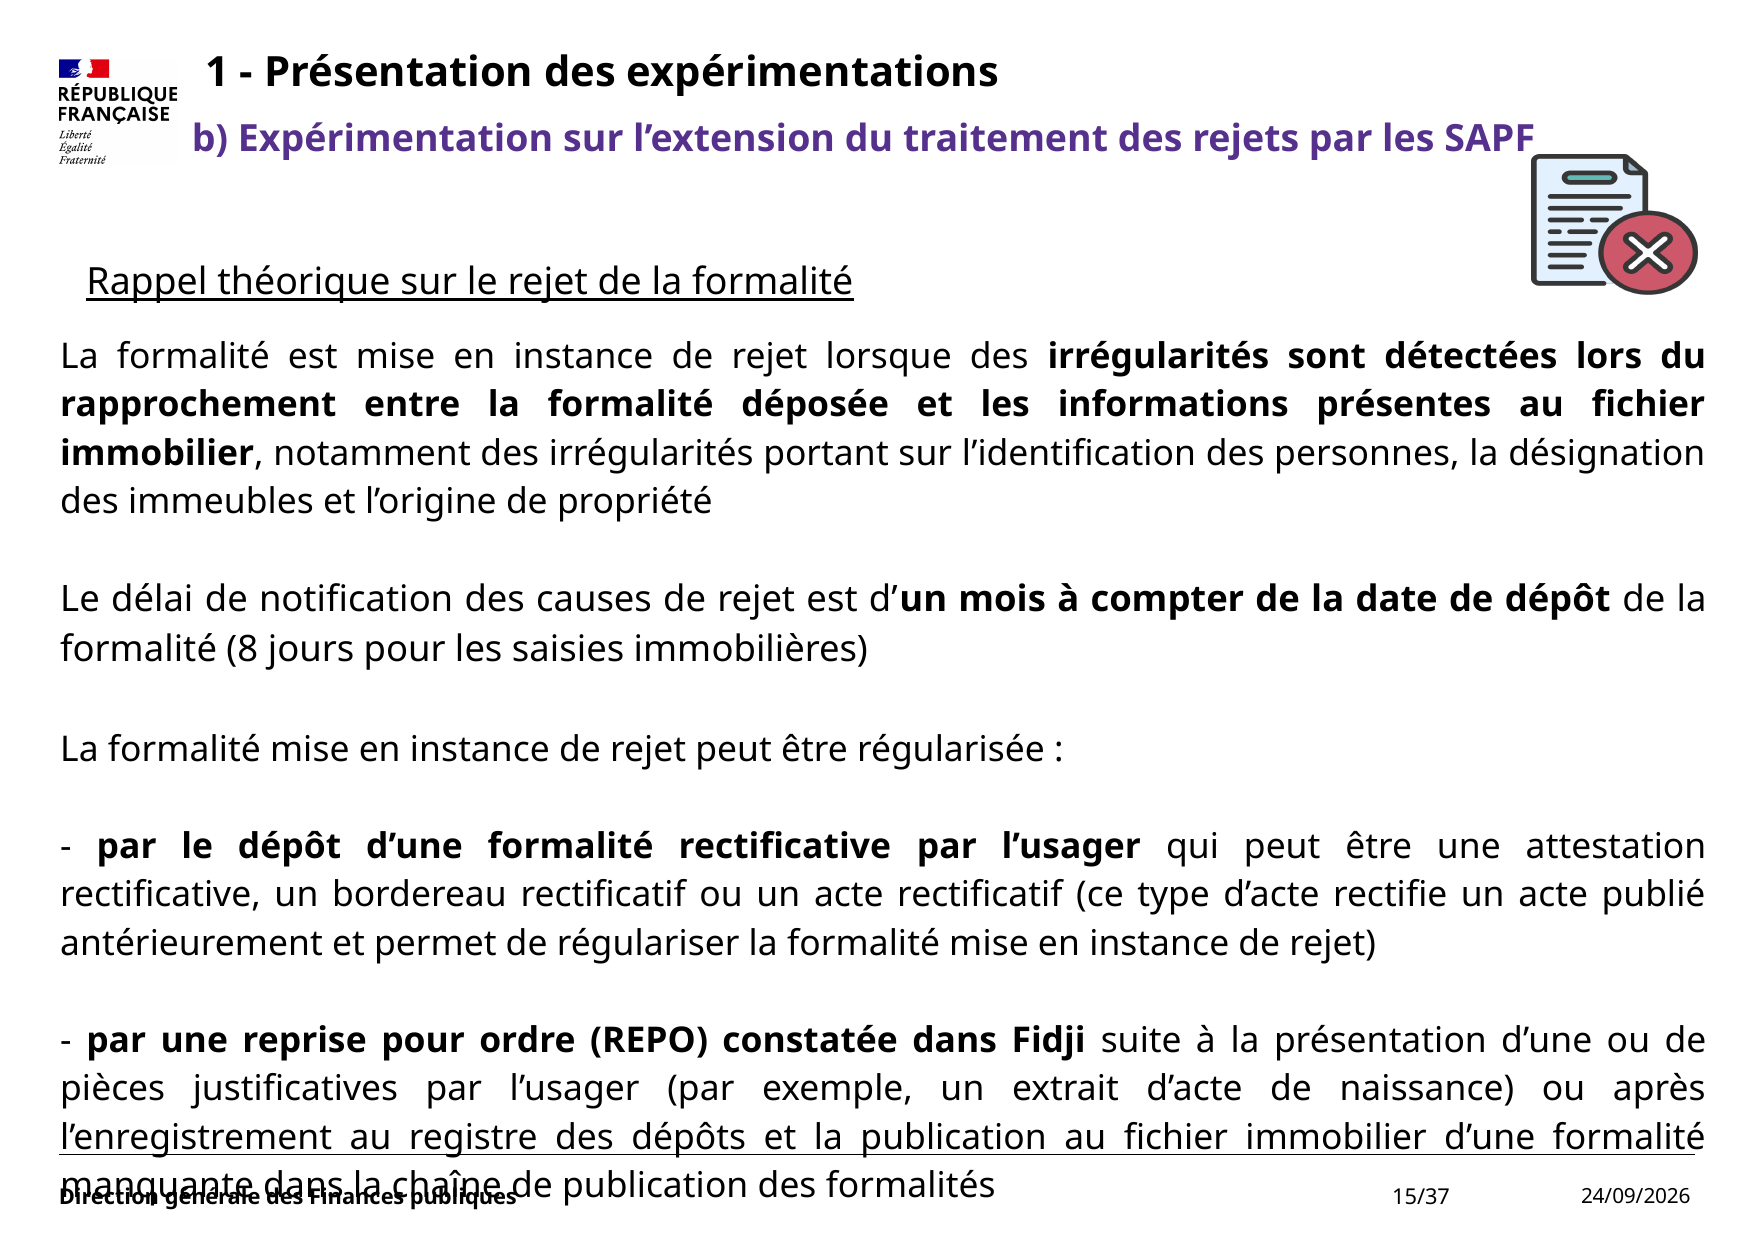

1 - Présentation des expérimentations
b) Expérimentation sur l’extension du traitement des rejets par les SAPF
 Rappel théorique sur le rejet de la formalité
La formalité est mise en instance de rejet lorsque des irrégularités sont détectées lors du rapprochement entre la formalité déposée et les informations présentes au fichier immobilier, notamment des irrégularités portant sur l’identification des personnes, la désignation des immeubles et l’origine de propriété
Le délai de notification des causes de rejet est d’un mois à compter de la date de dépôt de la formalité (8 jours pour les saisies immobilières)
La formalité mise en instance de rejet peut être régularisée :
- par le dépôt d’une formalité rectificative par l’usager qui peut être une attestation rectificative, un bordereau rectificatif ou un acte rectificatif (ce type d’acte rectifie un acte publié antérieurement et permet de régulariser la formalité mise en instance de rejet)
- par une reprise pour ordre (REPO) constatée dans Fidji suite à la présentation d’une ou de pièces justificatives par l’usager (par exemple, un extrait d’acte de naissance) ou après l’enregistrement au registre des dépôts et la publication au fichier immobilier d’une formalité manquante dans la chaîne de publication des formalités